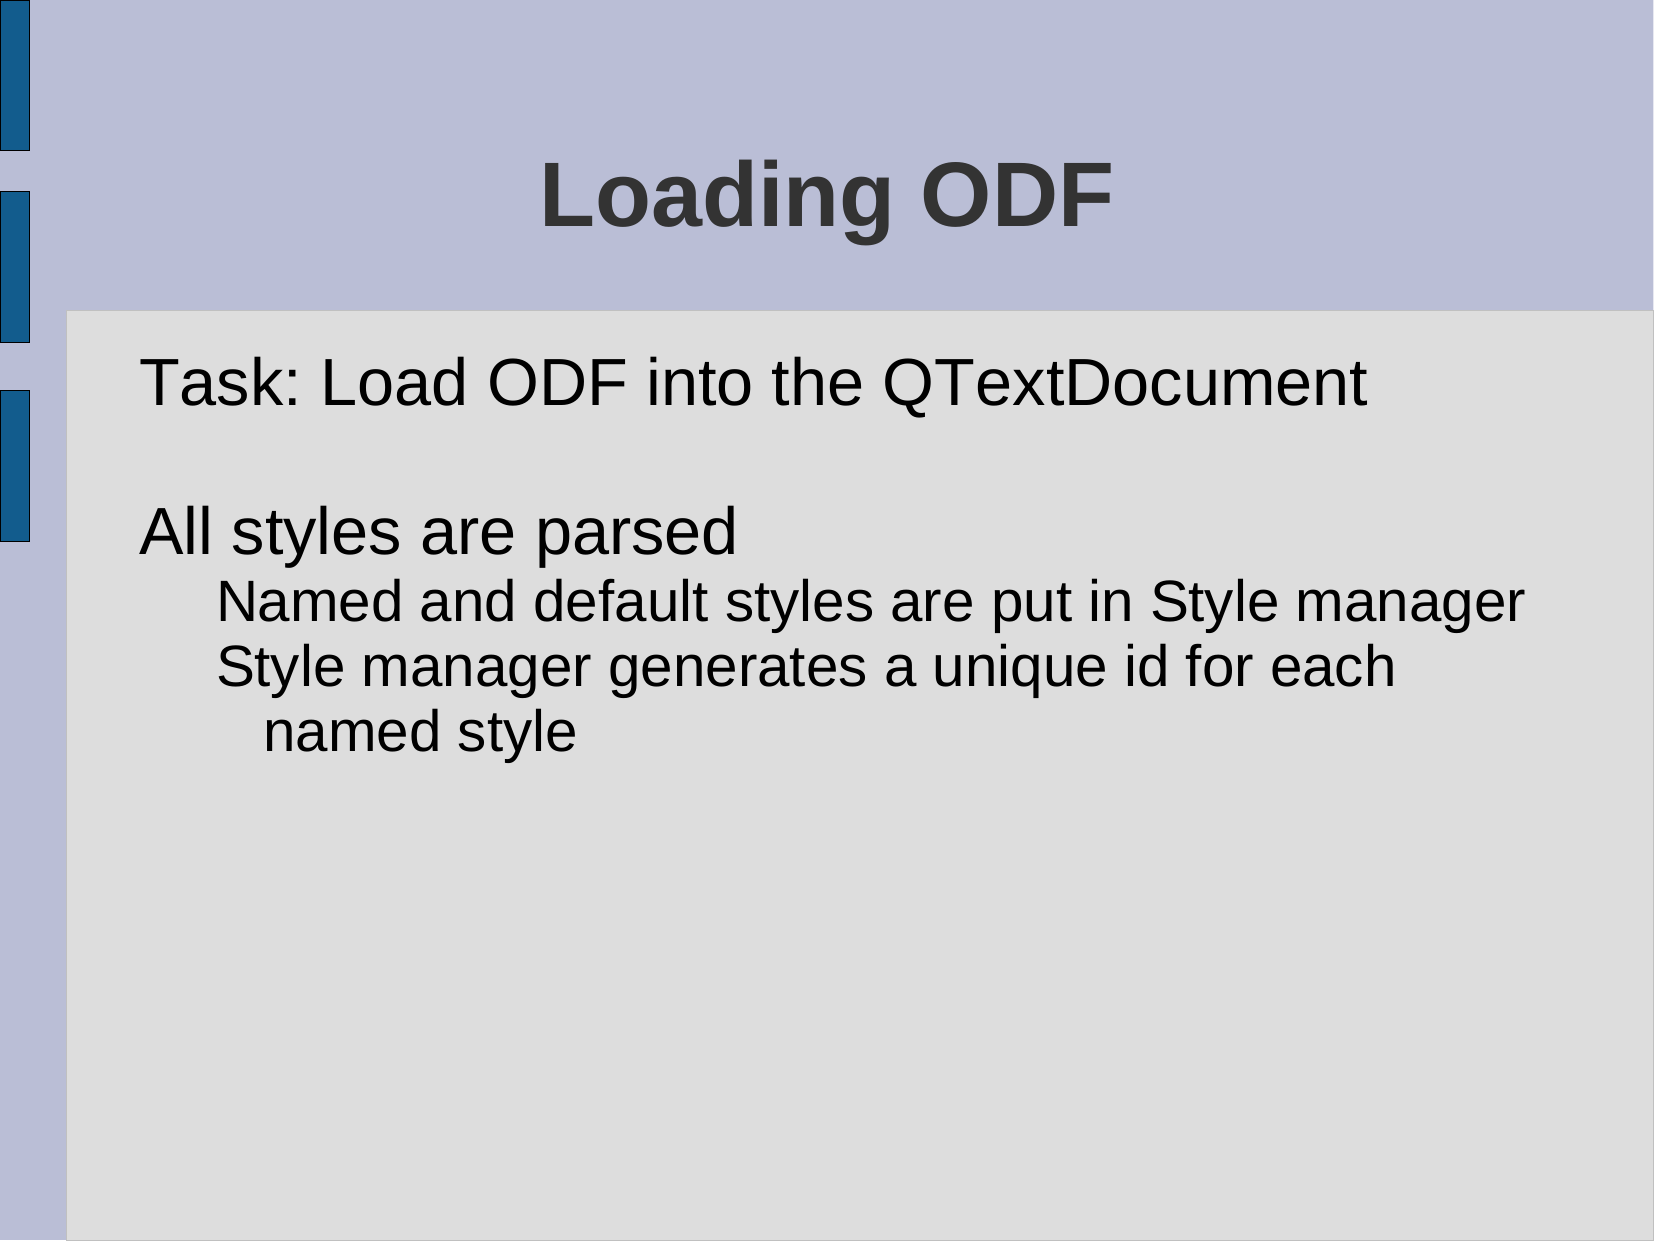

# Loading ODF
Task: Load ODF into the QTextDocument
All styles are parsed
Named and default styles are put in Style manager
Style manager generates a unique id for each named style